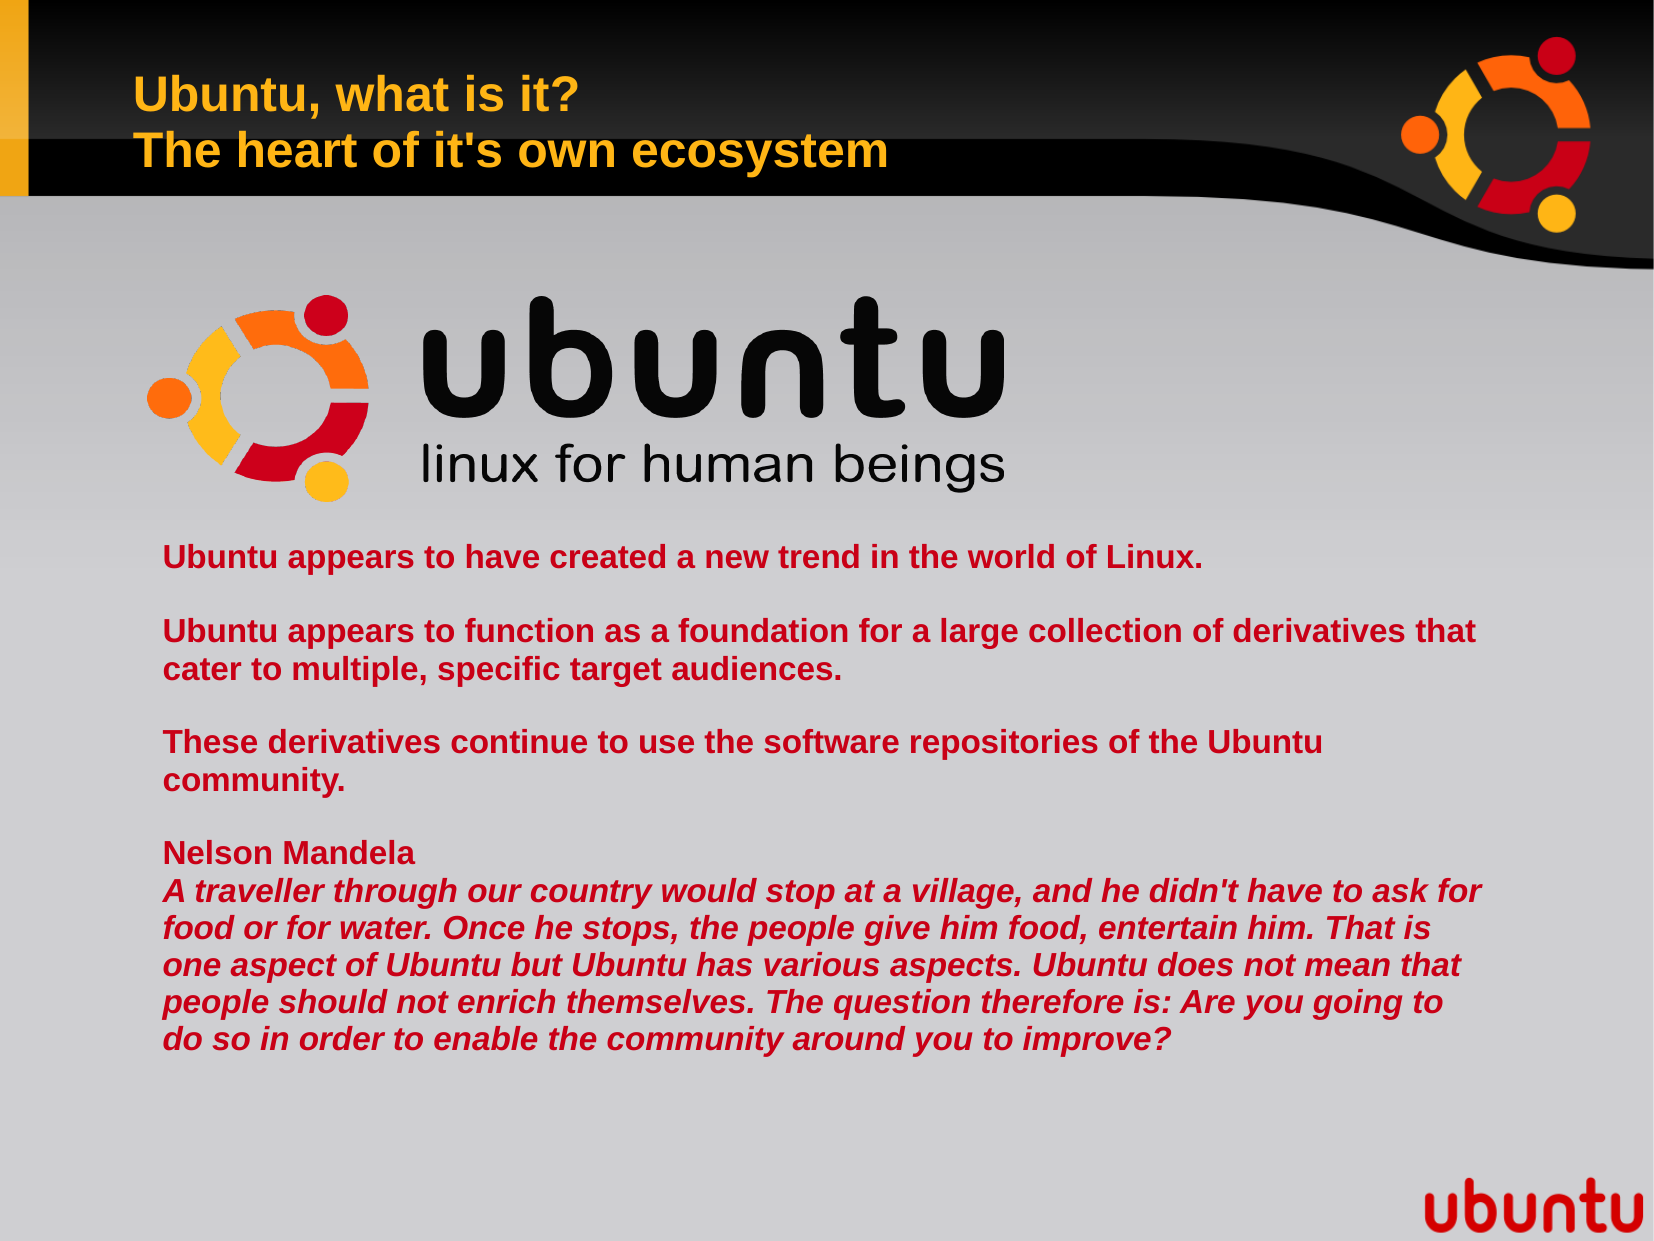

Ubuntu, what is it?
The heart of it's own ecosystem
Ubuntu appears to have created a new trend in the world of Linux.
Ubuntu appears to function as a foundation for a large collection of derivatives that cater to multiple, specific target audiences.
These derivatives continue to use the software repositories of the Ubuntu community.
Nelson Mandela
A traveller through our country would stop at a village, and he didn't have to ask for food or for water. Once he stops, the people give him food, entertain him. That is one aspect of Ubuntu but Ubuntu has various aspects. Ubuntu does not mean that people should not enrich themselves. The question therefore is: Are you going to do so in order to enable the community around you to improve?